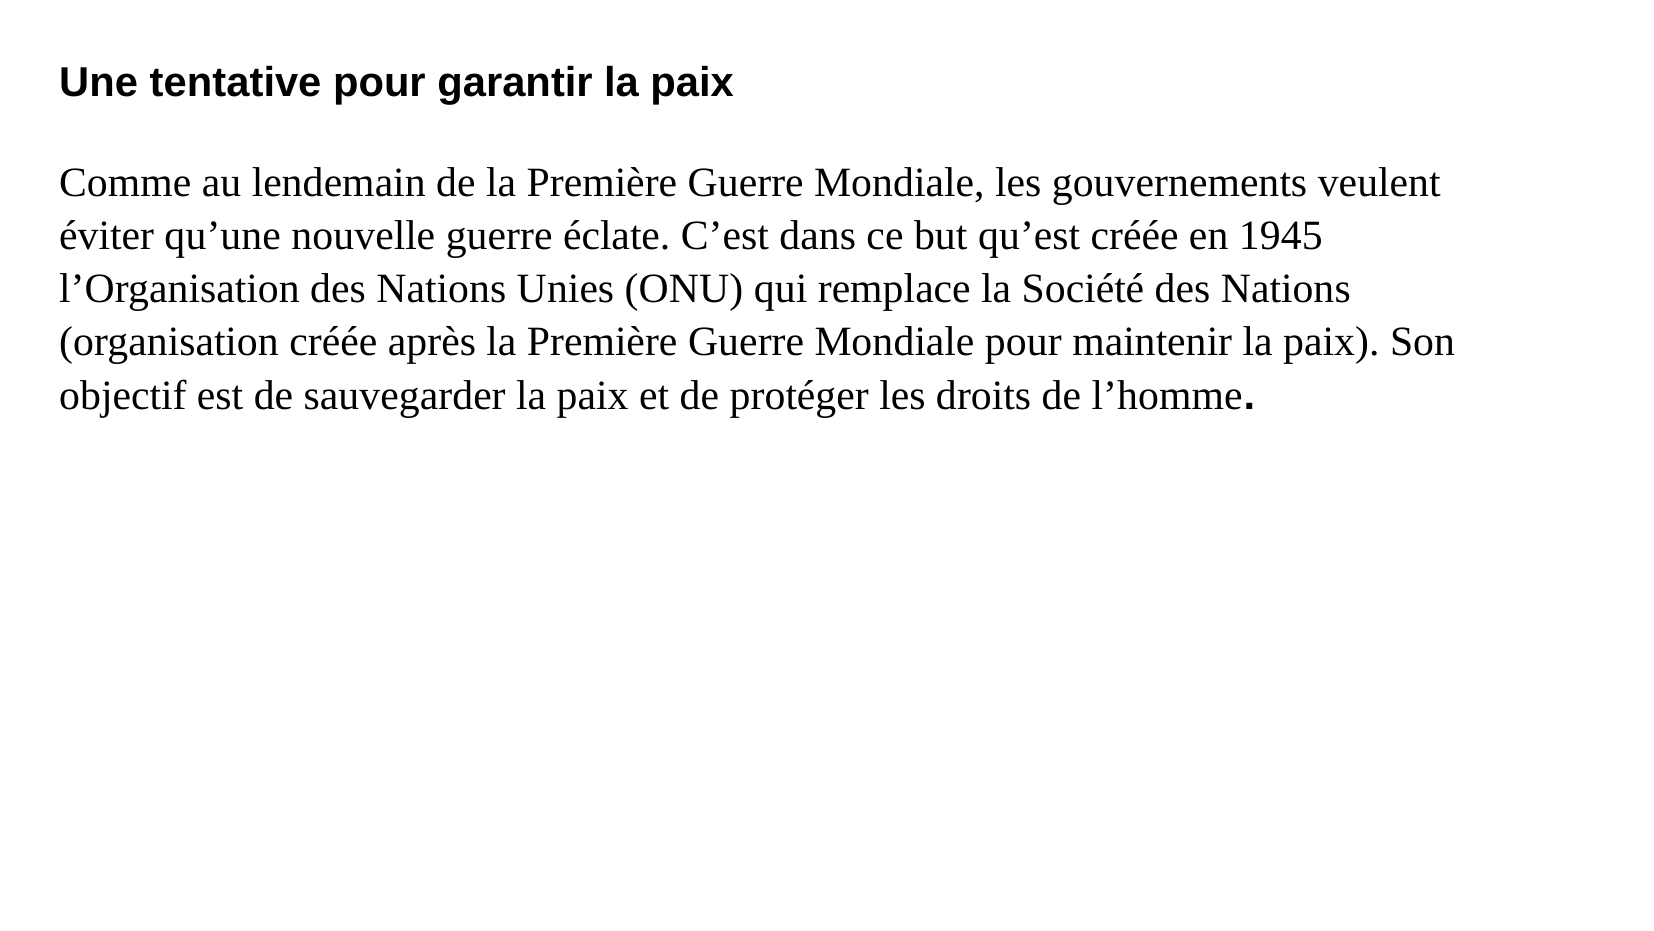

Une tentative pour garantir la paix
Comme au lendemain de la Première Guerre Mondiale, les gouvernements veulent éviter qu’une nouvelle guerre éclate. C’est dans ce but qu’est créée en 1945 l’Organisation des Nations Unies (ONU) qui remplace la Société des Nations (organisation créée après la Première Guerre Mondiale pour maintenir la paix). Son objectif est de sauvegarder la paix et de protéger les droits de l’homme.